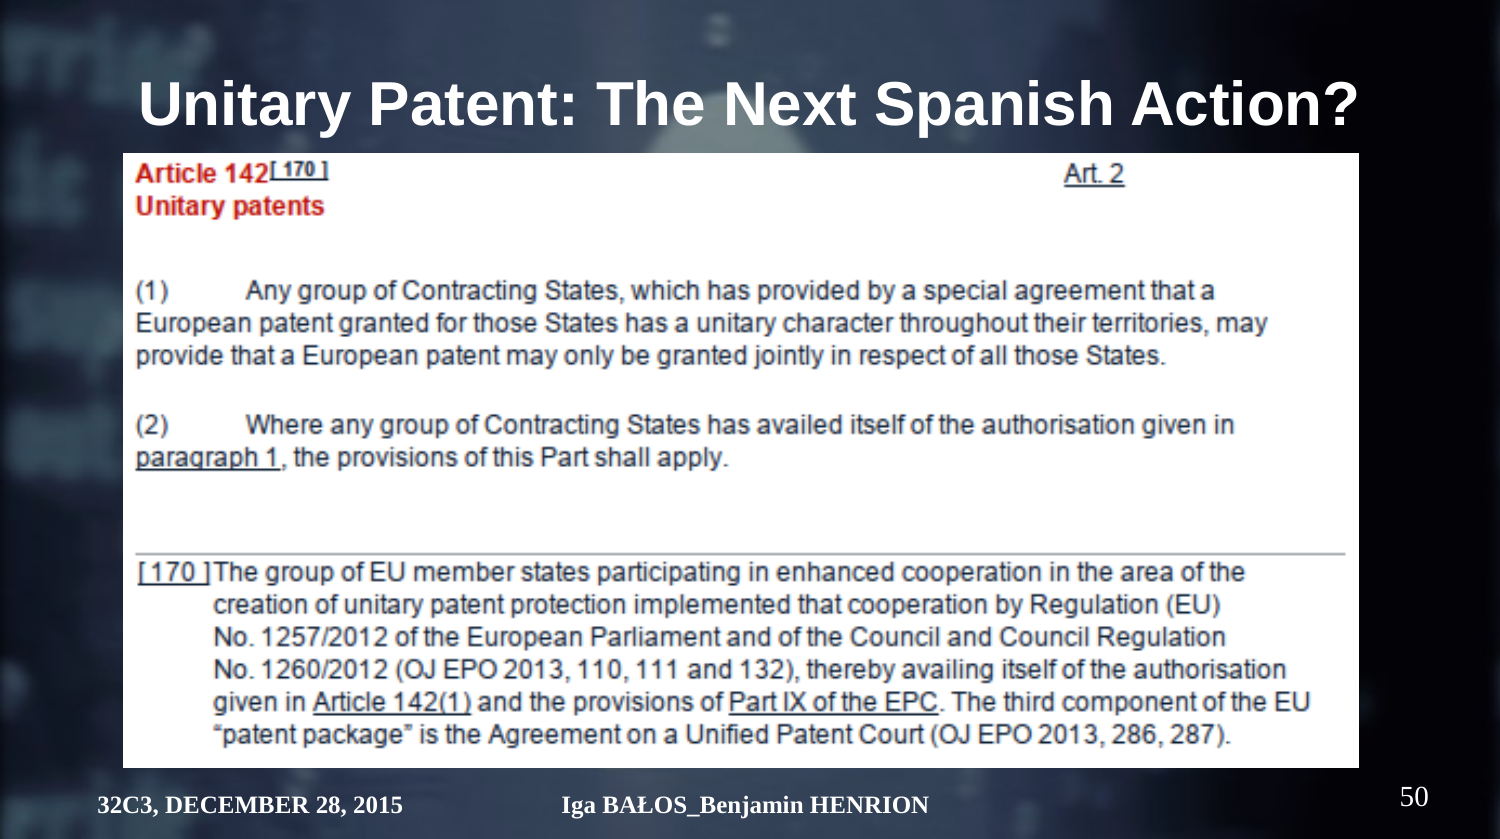

# Unitary Patent: The Next Spanish Action?
50
32C3, DECEMBER 22, 2015
Iga BAŁOS_Benjamin HENRION